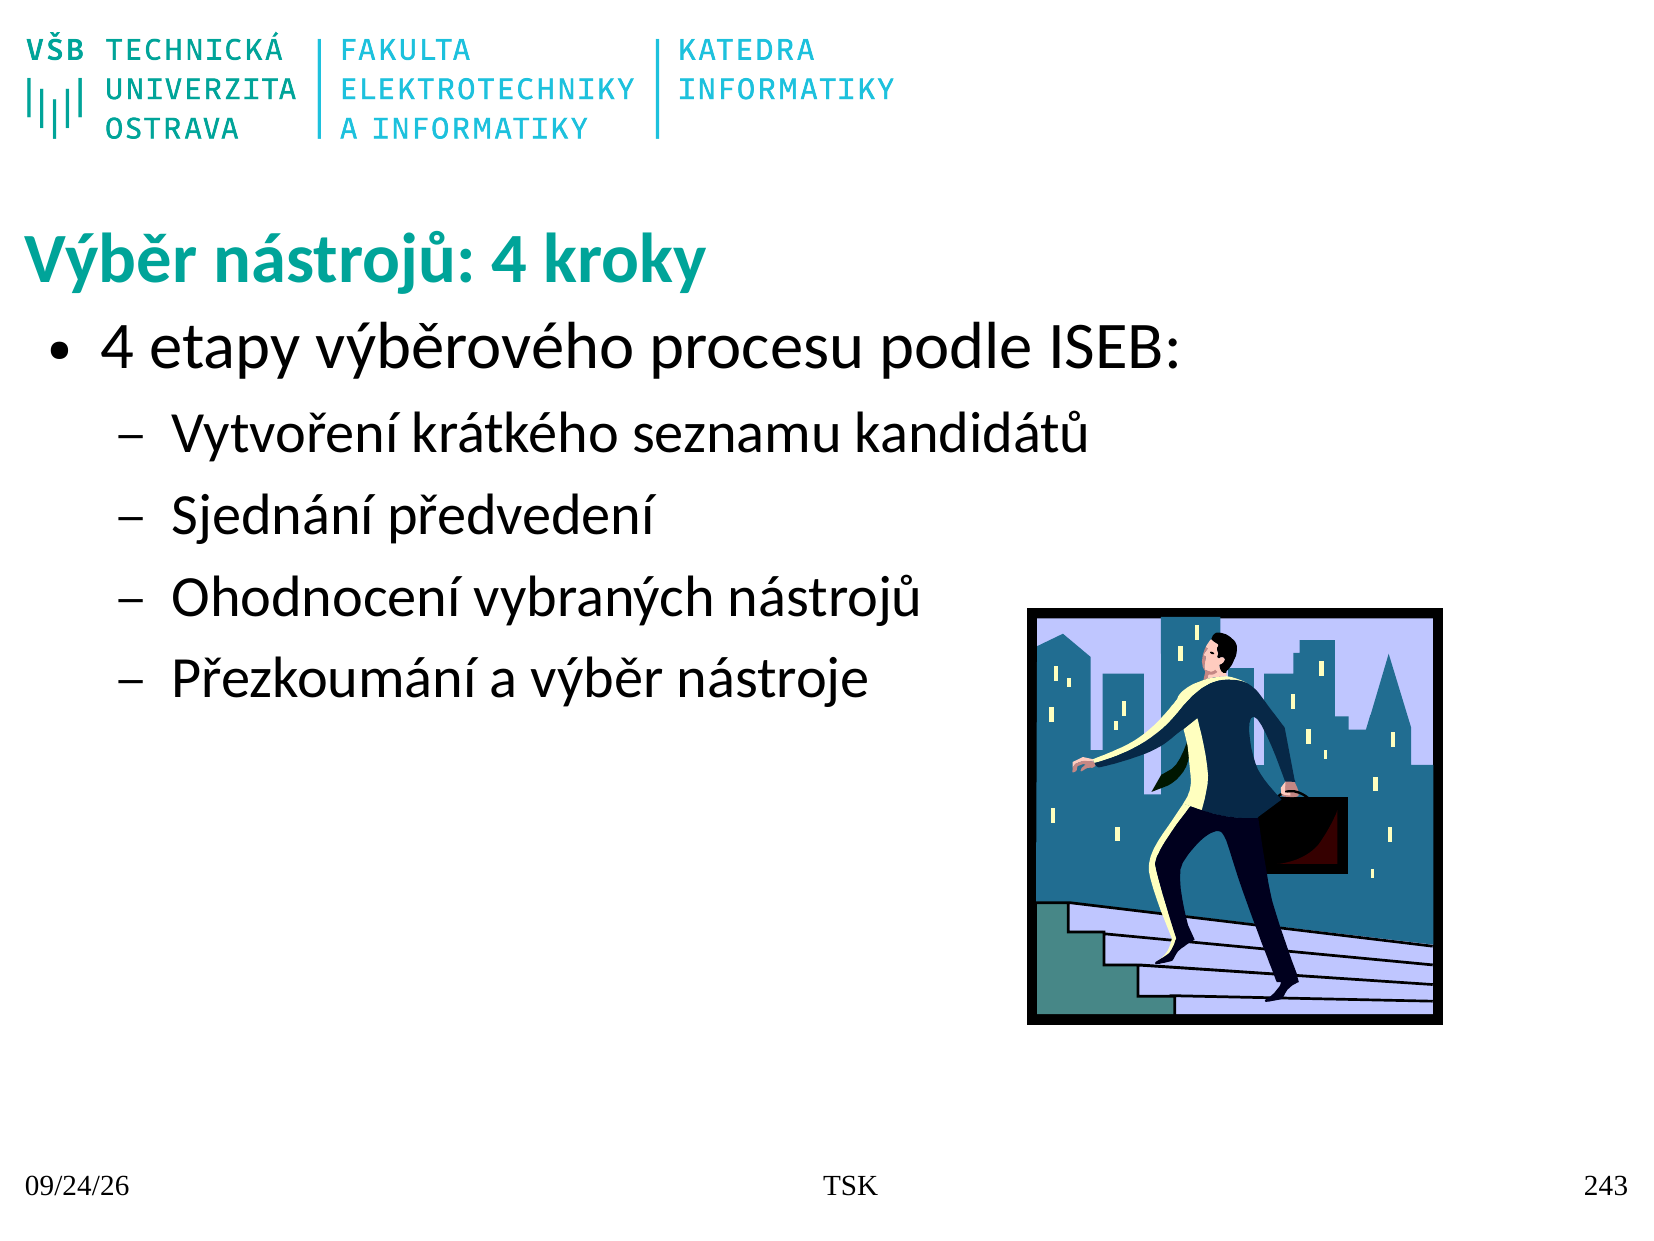

# Výběr nástrojů: 4 kroky
4 etapy výběrového procesu podle ISEB:
Vytvoření krátkého seznamu kandidátů
Sjednání předvedení
Ohodnocení vybraných nástrojů
Přezkoumání a výběr nástroje
TSK
243